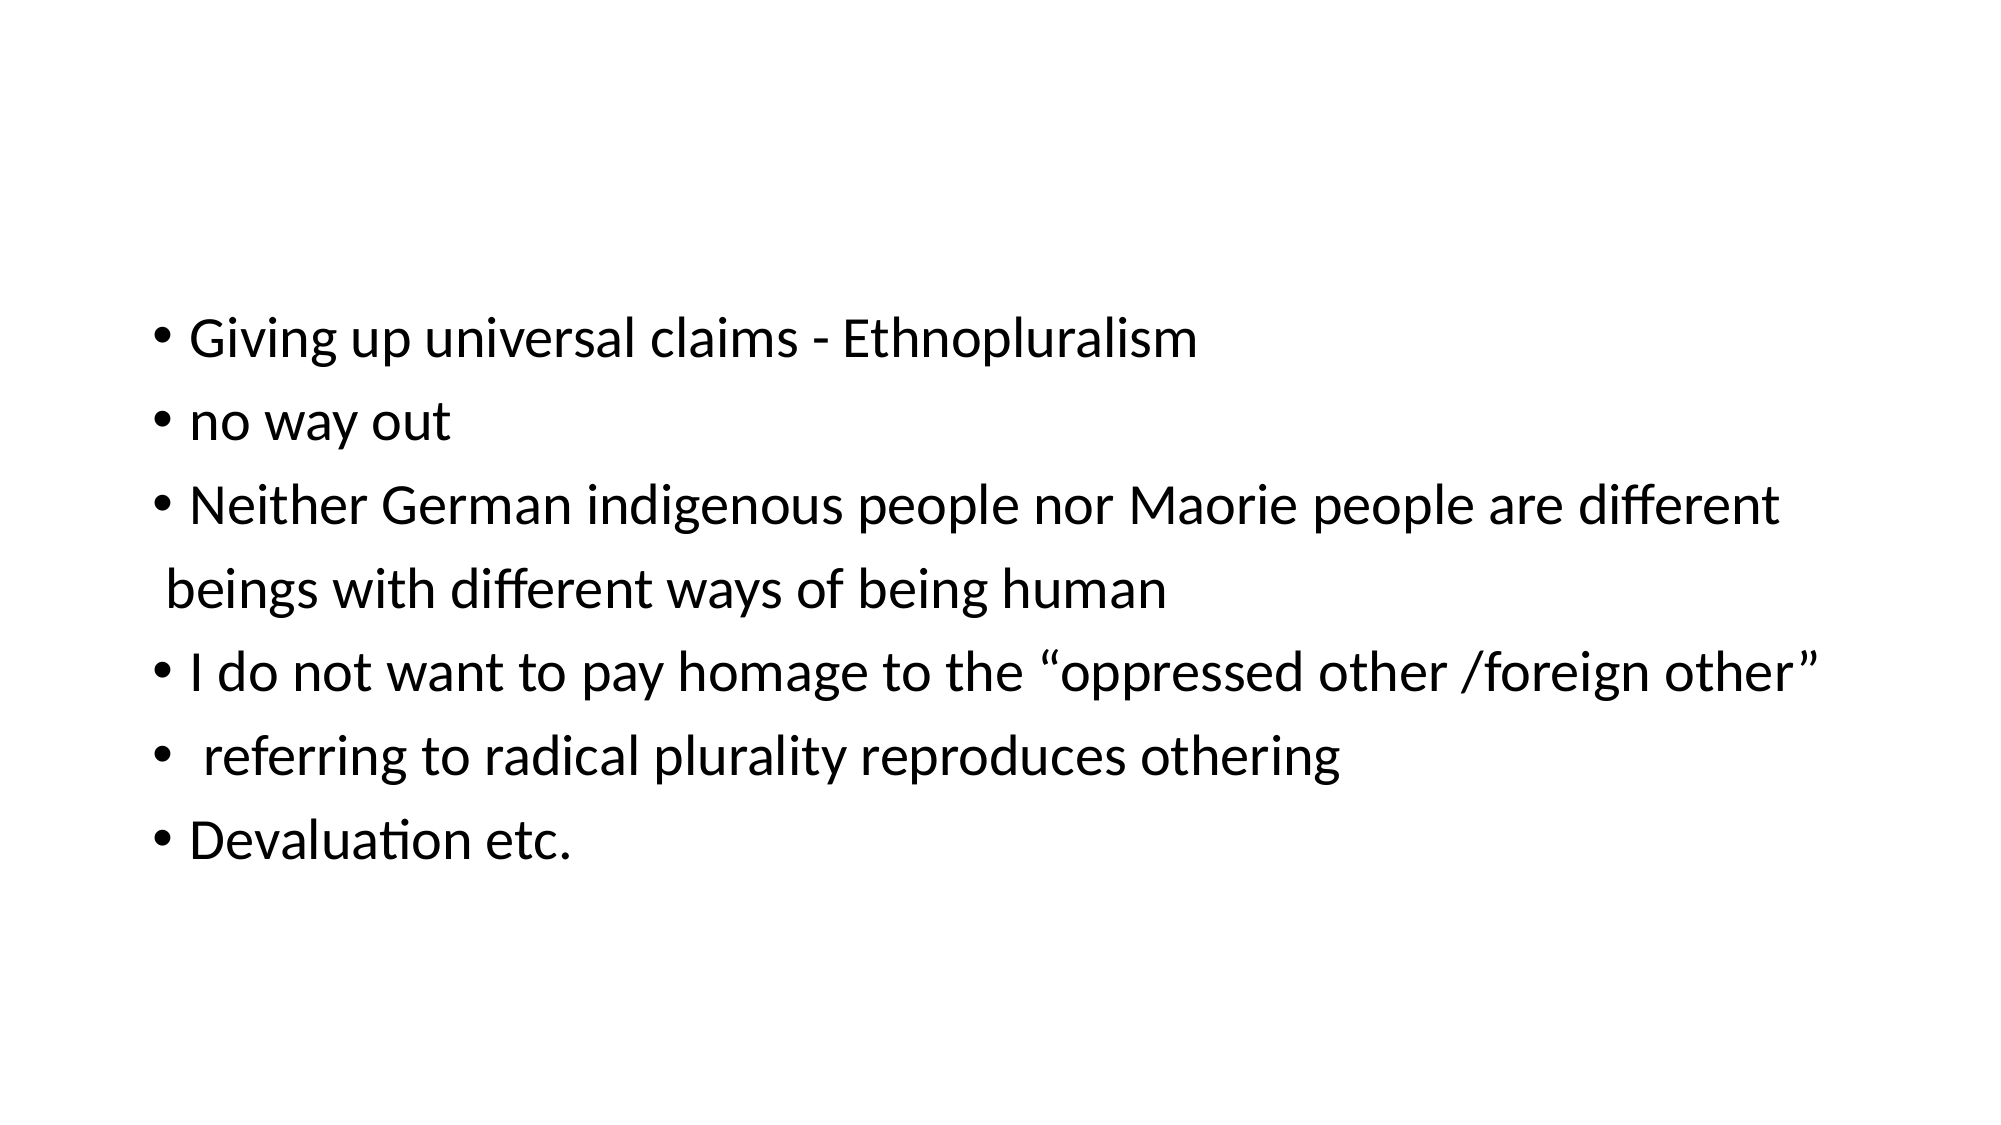

#
Giving up universal claims - Ethnopluralism
no way out
Neither German indigenous people nor Maorie people are different
 beings with different ways of being human
I do not want to pay homage to the “oppressed other /foreign other”
 referring to radical plurality reproduces othering
Devaluation etc.